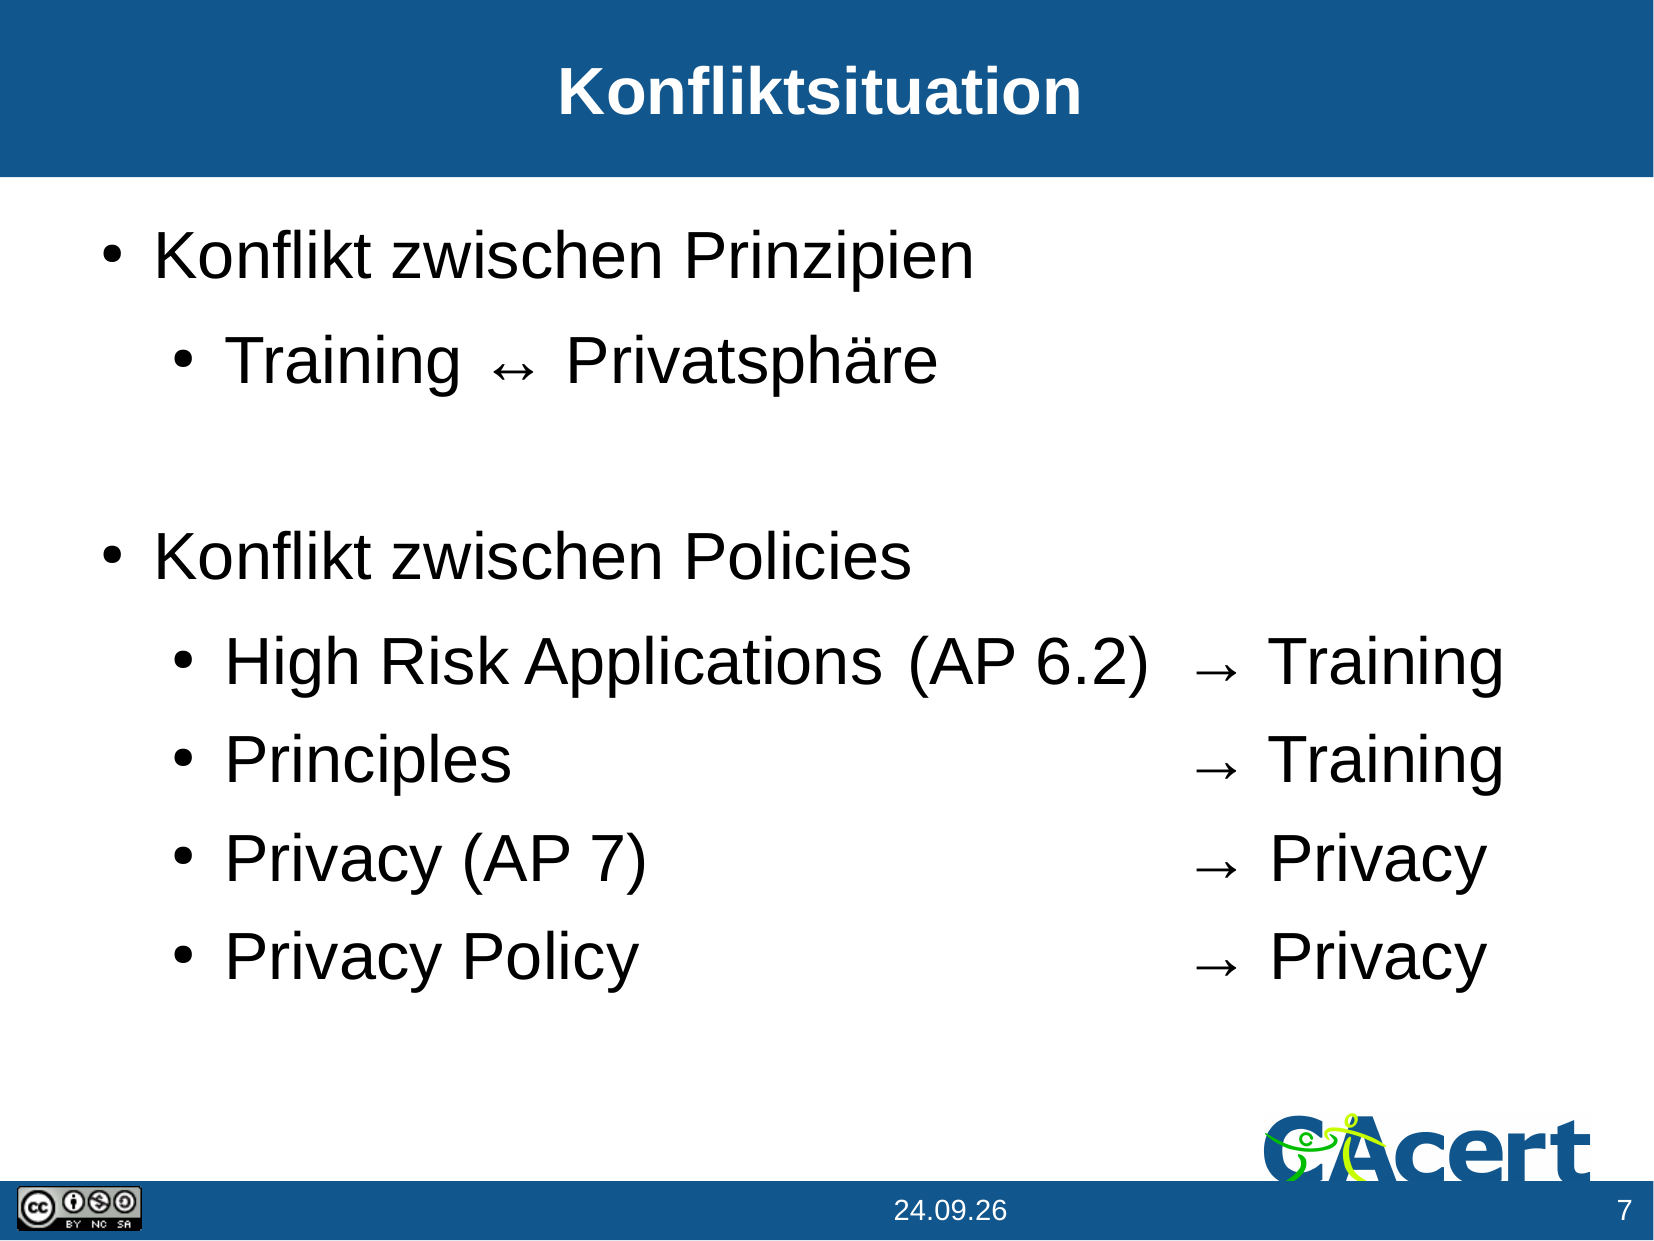

# Konfliktsituation
Konflikt zwischen Prinzipien
Training ↔ Privatsphäre
Konflikt zwischen Policies
High Risk Applications	 (AP 6.2)	→ Training
Principles										→ Training
Privacy (AP 7)		 						→ Privacy
Privacy Policy				 				→ Privacy